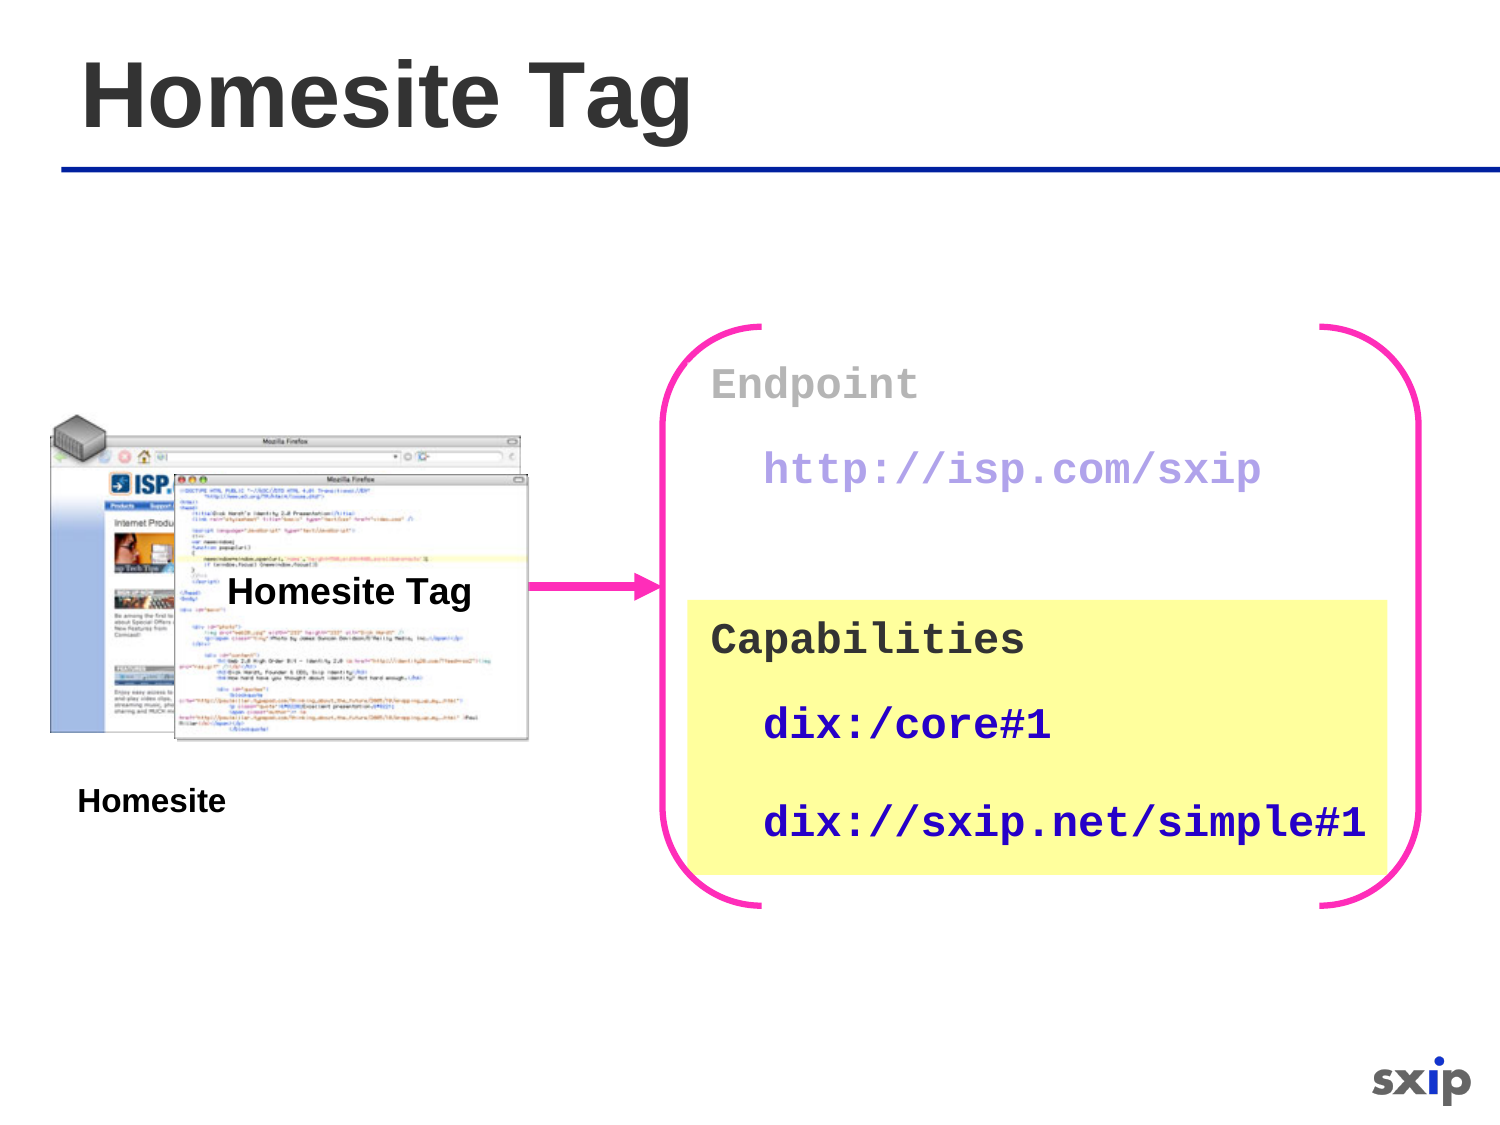

# Homesite Tag
Endpoint
 http://isp.com/sxip
Capabilities
 dix:/core#1
 dix://sxip.net/simple#1
Homesite Tag
Homesite